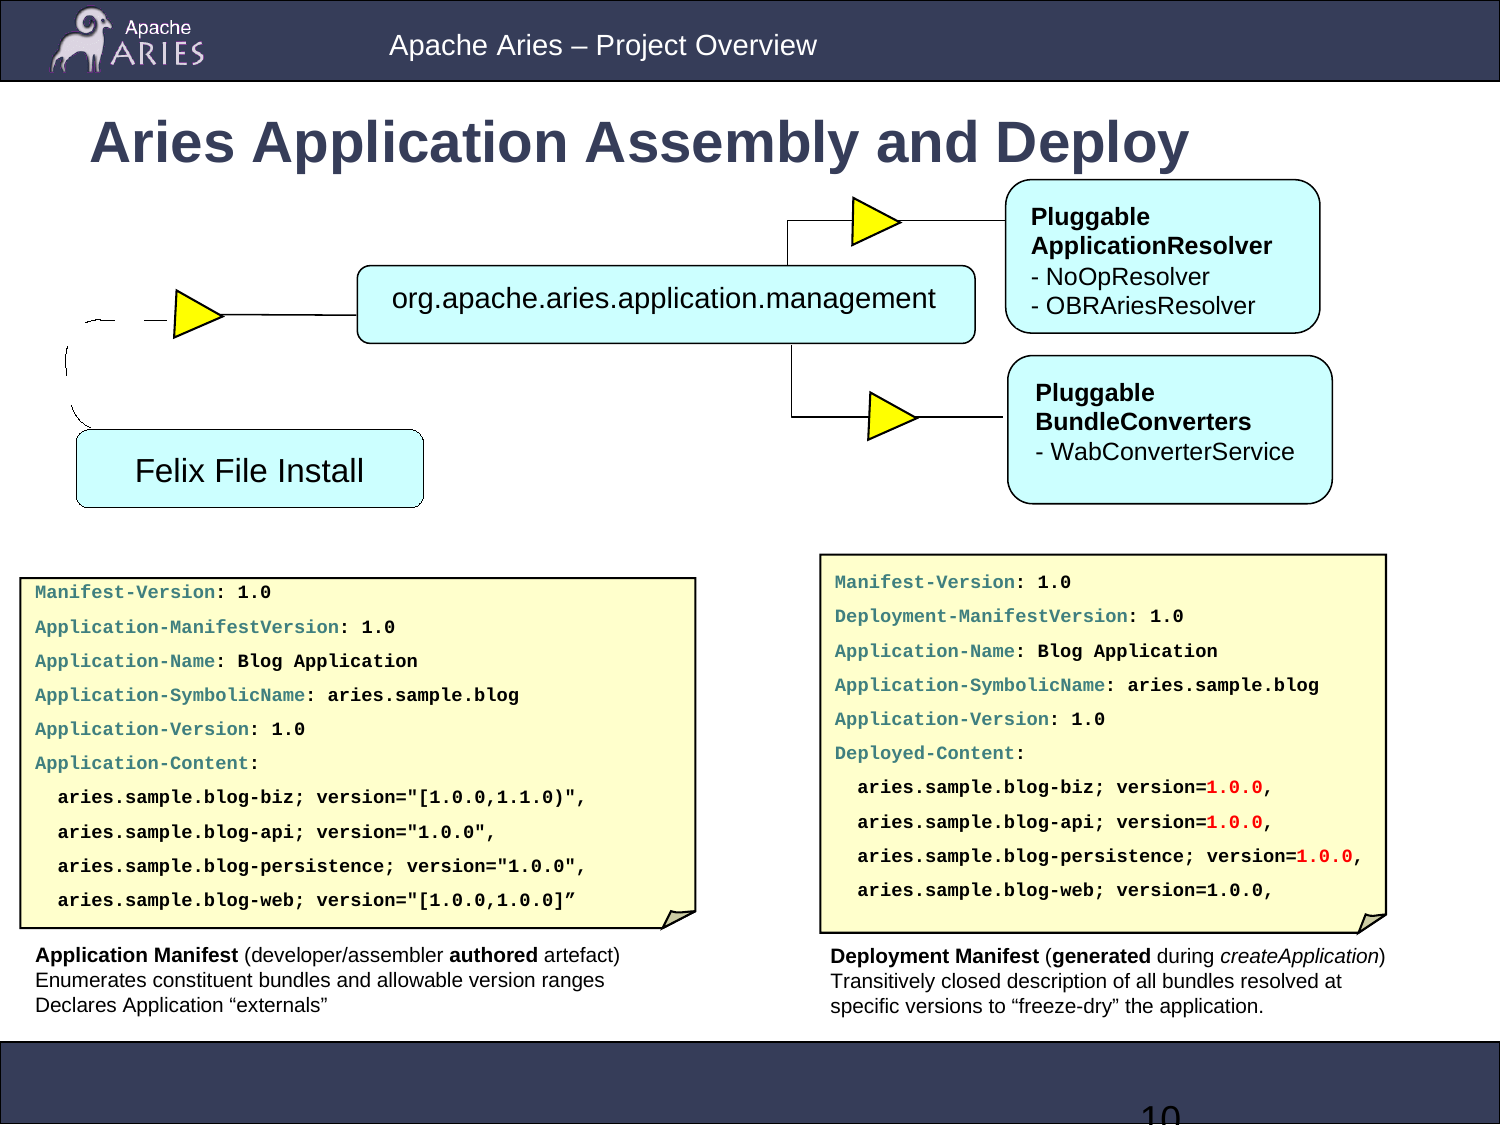

# Aries Application Assembly and Deploy
Pluggable ApplicationResolver
- NoOpResolver
- OBRAriesResolver
org.apache.aries.application.management
Pluggable BundleConverters
- WabConverterService
Felix File Install
Manifest-Version: 1.0
Deployment-ManifestVersion: 1.0
Application-Name: Blog Application
Application-SymbolicName: aries.sample.blog
Application-Version: 1.0
Deployed-Content:
 aries.sample.blog-biz; version=1.0.0,
 aries.sample.blog-api; version=1.0.0,
 aries.sample.blog-persistence; version=1.0.0,
 aries.sample.blog-web; version=1.0.0,
Manifest-Version: 1.0
Application-ManifestVersion: 1.0
Application-Name: Blog Application
Application-SymbolicName: aries.sample.blog
Application-Version: 1.0
Application-Content:
 aries.sample.blog-biz; version="[1.0.0,1.1.0)",
 aries.sample.blog-api; version="1.0.0",
 aries.sample.blog-persistence; version="1.0.0",
 aries.sample.blog-web; version="[1.0.0,1.0.0]”
Application Manifest (developer/assembler authored artefact)
Enumerates constituent bundles and allowable version ranges
Declares Application “externals”
Deployment Manifest (generated during createApplication)
Transitively closed description of all bundles resolved at specific versions to “freeze-dry” the application.
10